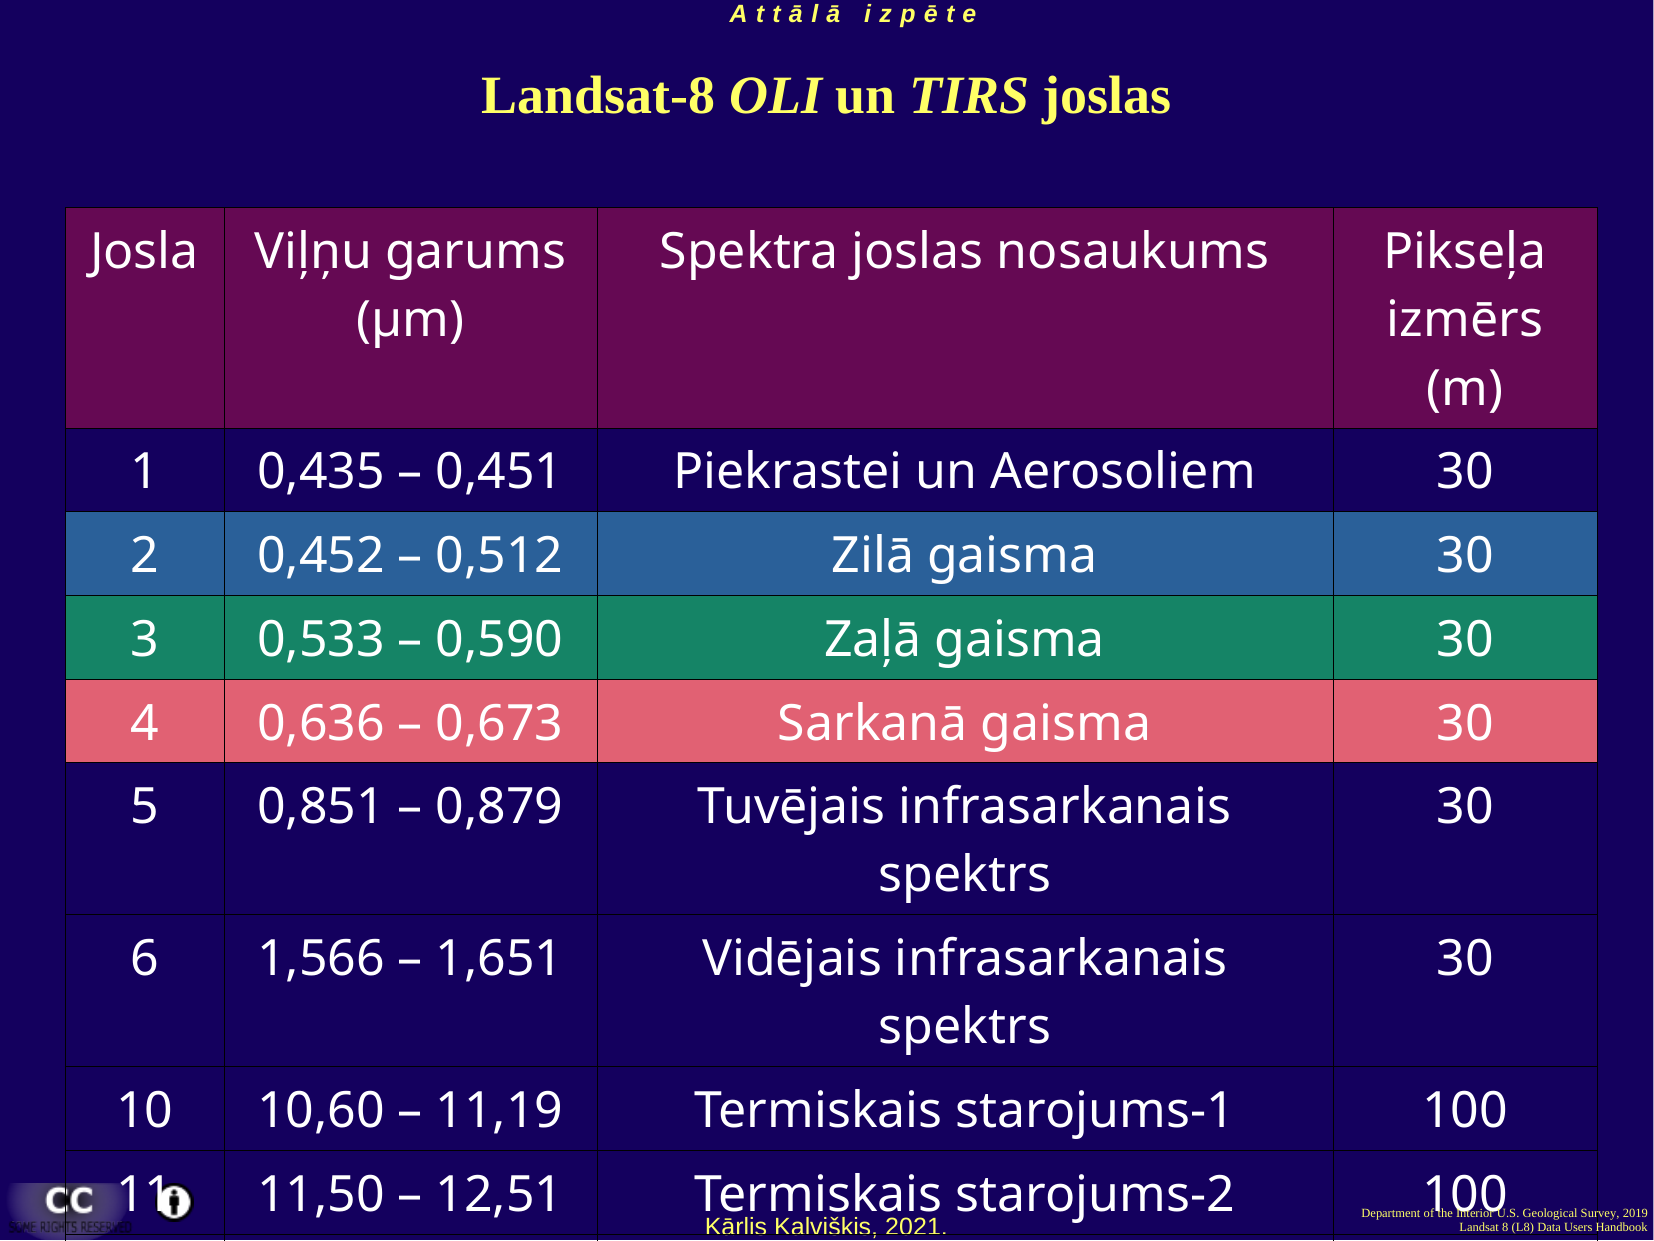

# Landsat-8 OLI un TIRS joslas
| Josla | Viļņu garums (µm) | Spektra joslas nosaukums | Pikseļa izmērs (m) |
| --- | --- | --- | --- |
| 1 | 0,435 – 0,451 | Piekrastei un Aerosoliem | 30 |
| 2 | 0,452 – 0,512 | Zilā gaisma | 30 |
| 3 | 0,533 – 0,590 | Zaļā gaisma | 30 |
| 4 | 0,636 – 0,673 | Sarkanā gaisma | 30 |
| 5 | 0,851 – 0,879 | Tuvējais infrasarkanais spektrs | 30 |
| 6 | 1,566 – 1,651 | Vidējais infrasarkanais spektrs | 30 |
| 10 | 10,60 – 11,19 | Termiskais starojums-1 | 100 |
| 11 | 11,50 – 12,51 | Termiskais starojums-2 | 100 |
| 7 | 2,107 – 2,294 | Vidējais infrasarkanais spektrs | 30 |
| 8 | 0,503 – 0,676 | Panhromatiskais attēls | 15 |
| 9 | 1,363 – 1,384 | Mākoņiem | 30 |
Department of the Interior U.S. Geological Survey, 2019
Landsat 8 (L8) Data Users Handbook